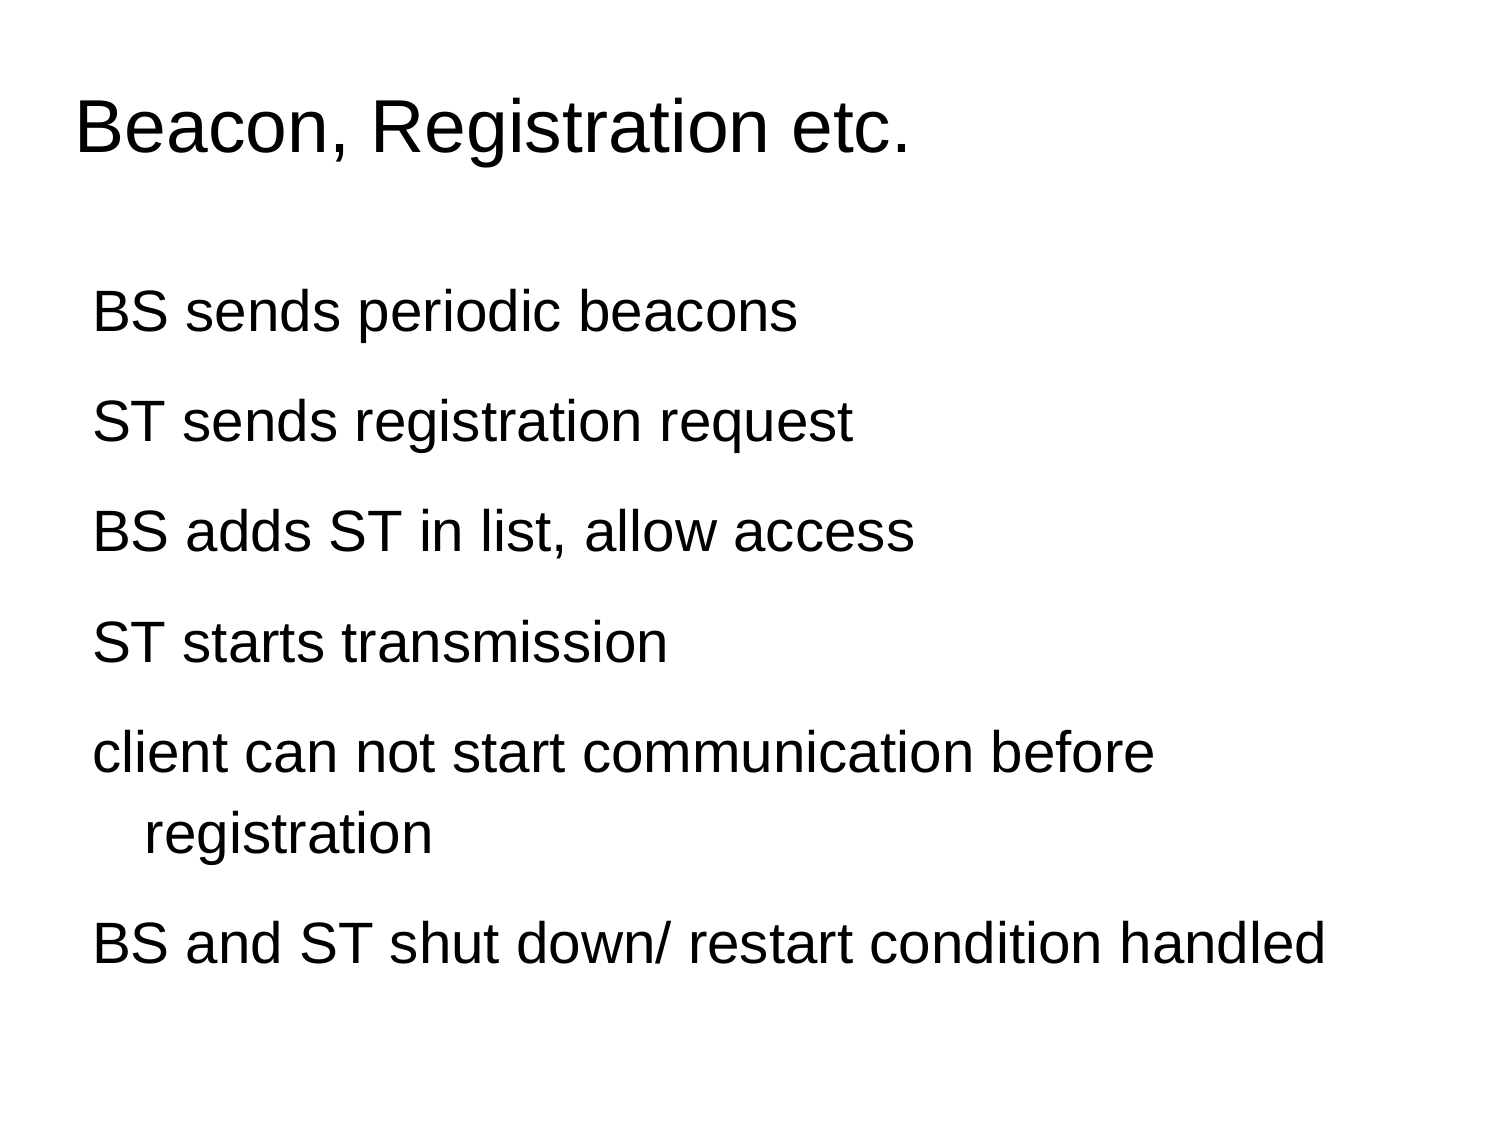

# Beacon, Registration etc.
BS sends periodic beacons
ST sends registration request
BS adds ST in list, allow access
ST starts transmission
client can not start communication before registration
BS and ST shut down/ restart condition handled